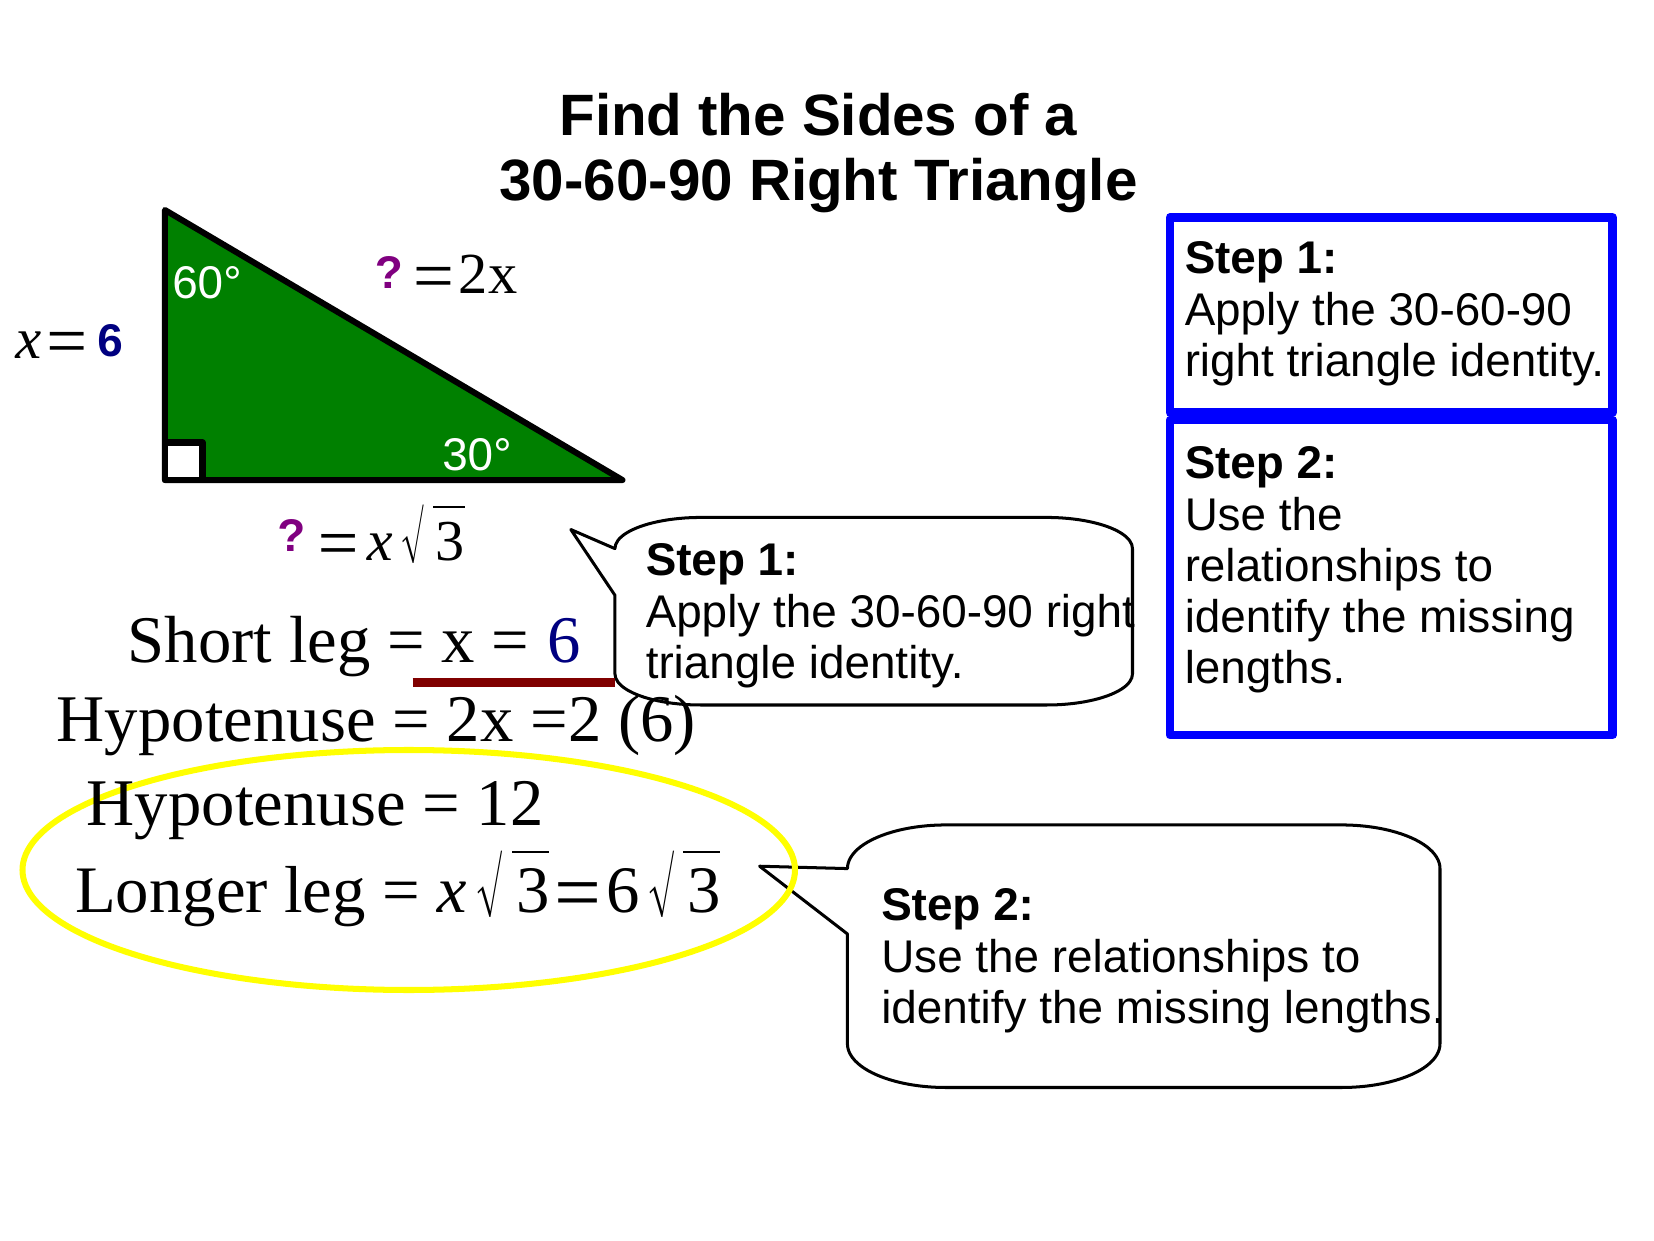

Find the Sides of a
30-60-90 Right Triangle
 30°
Step 1:
Apply the 30-60-90 right triangle identity.
Step 2:
Use the relationships to identify the missing lengths.
?
60°
6
?
Step 1:
Apply the 30-60-90 right
triangle identity.
Short leg = x = 6
Hypotenuse = 2x =2 (6)
Hypotenuse = 12
Step 2:
Use the relationships to
identify the missing lengths.